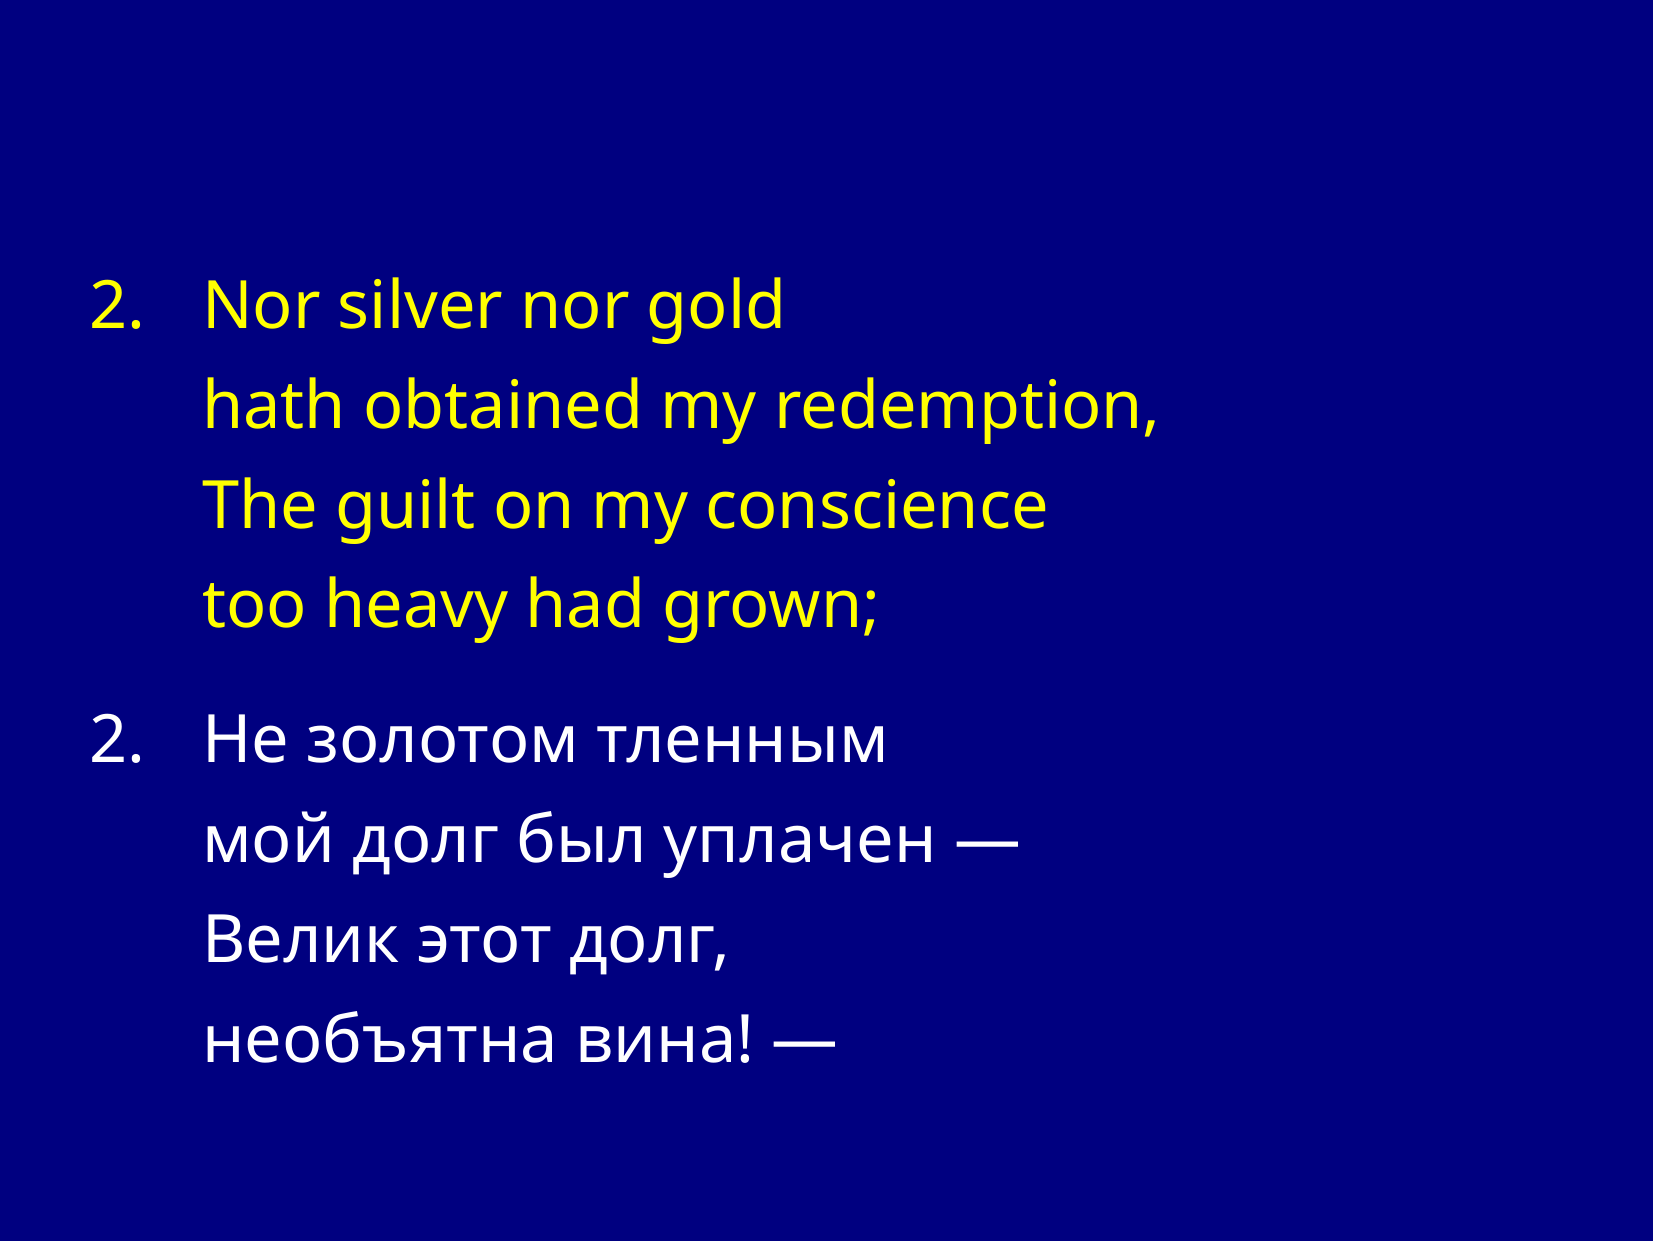

2.	Nor silver nor gold
	hath obtained my redemption,
	The guilt on my conscience
	too heavy had grown;
2.	Не золотом тленным
	мой долг был уплачен —
	Велик этот долг,
	необъятна вина! —